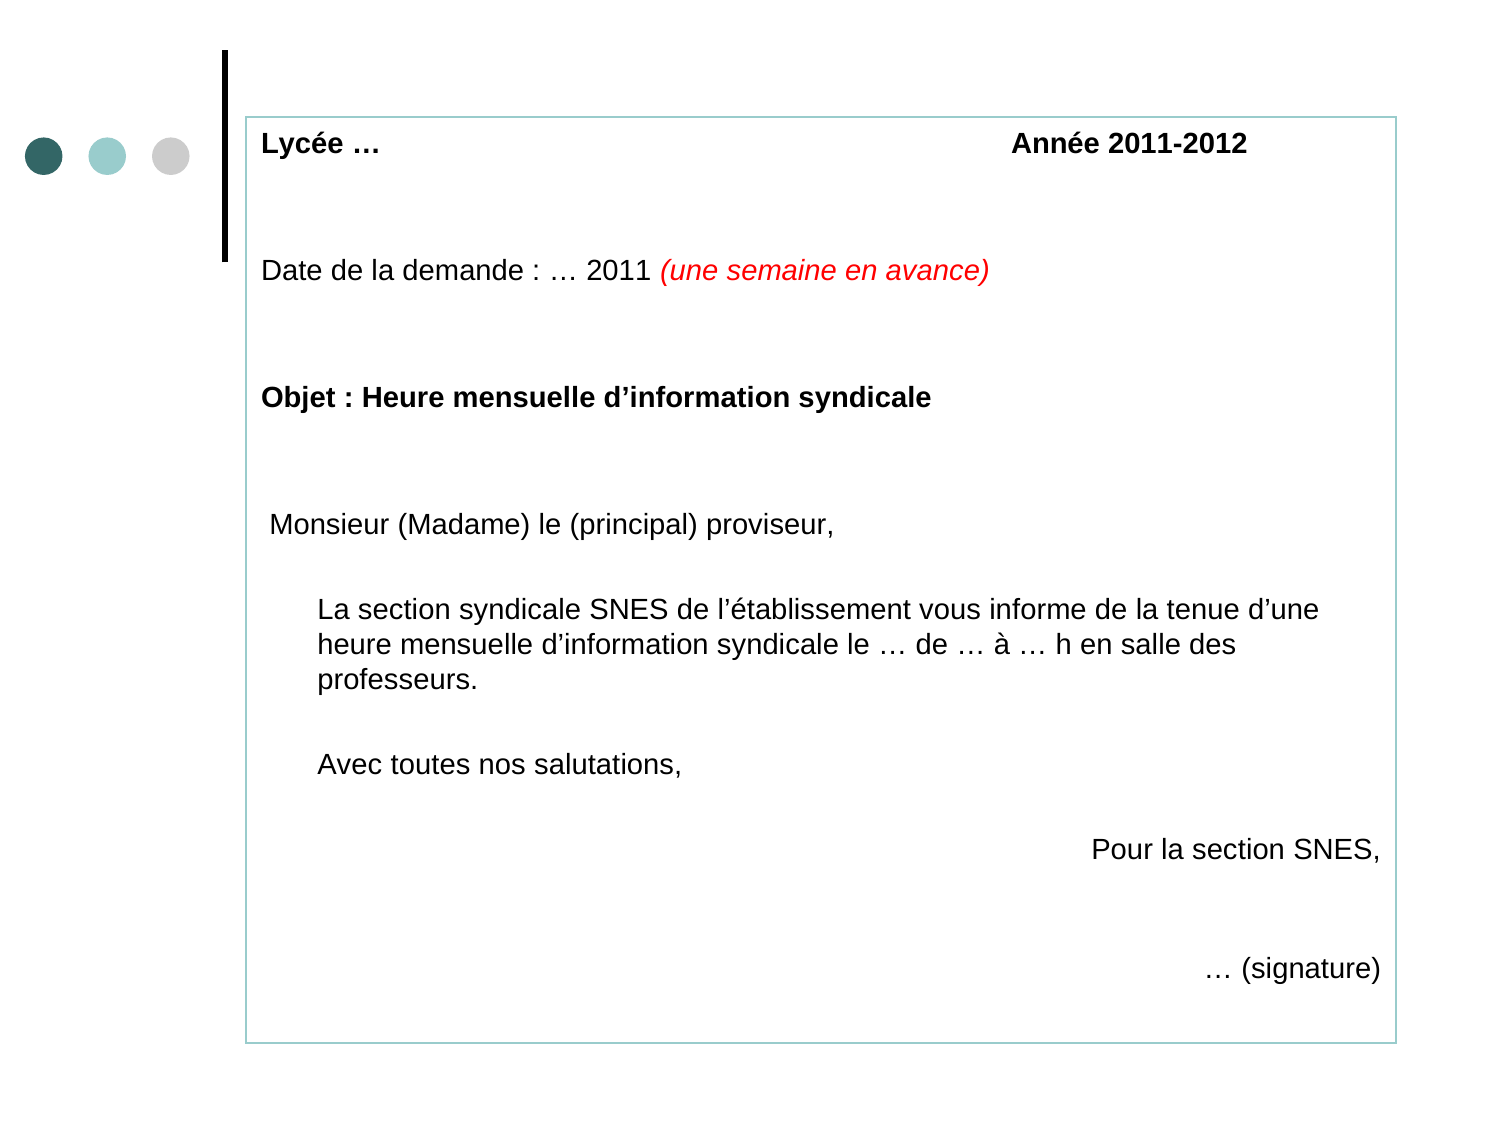

# Lycée …					Année 2011-2012
Date de la demande : … 2011 (une semaine en avance)
Objet : Heure mensuelle d’information syndicale
 Monsieur (Madame) le (principal) proviseur,
	La section syndicale SNES de l’établissement vous informe de la tenue d’une heure mensuelle d’information syndicale le … de … à … h en salle des professeurs.
	Avec toutes nos salutations,
Pour la section SNES,
									 … (signature)